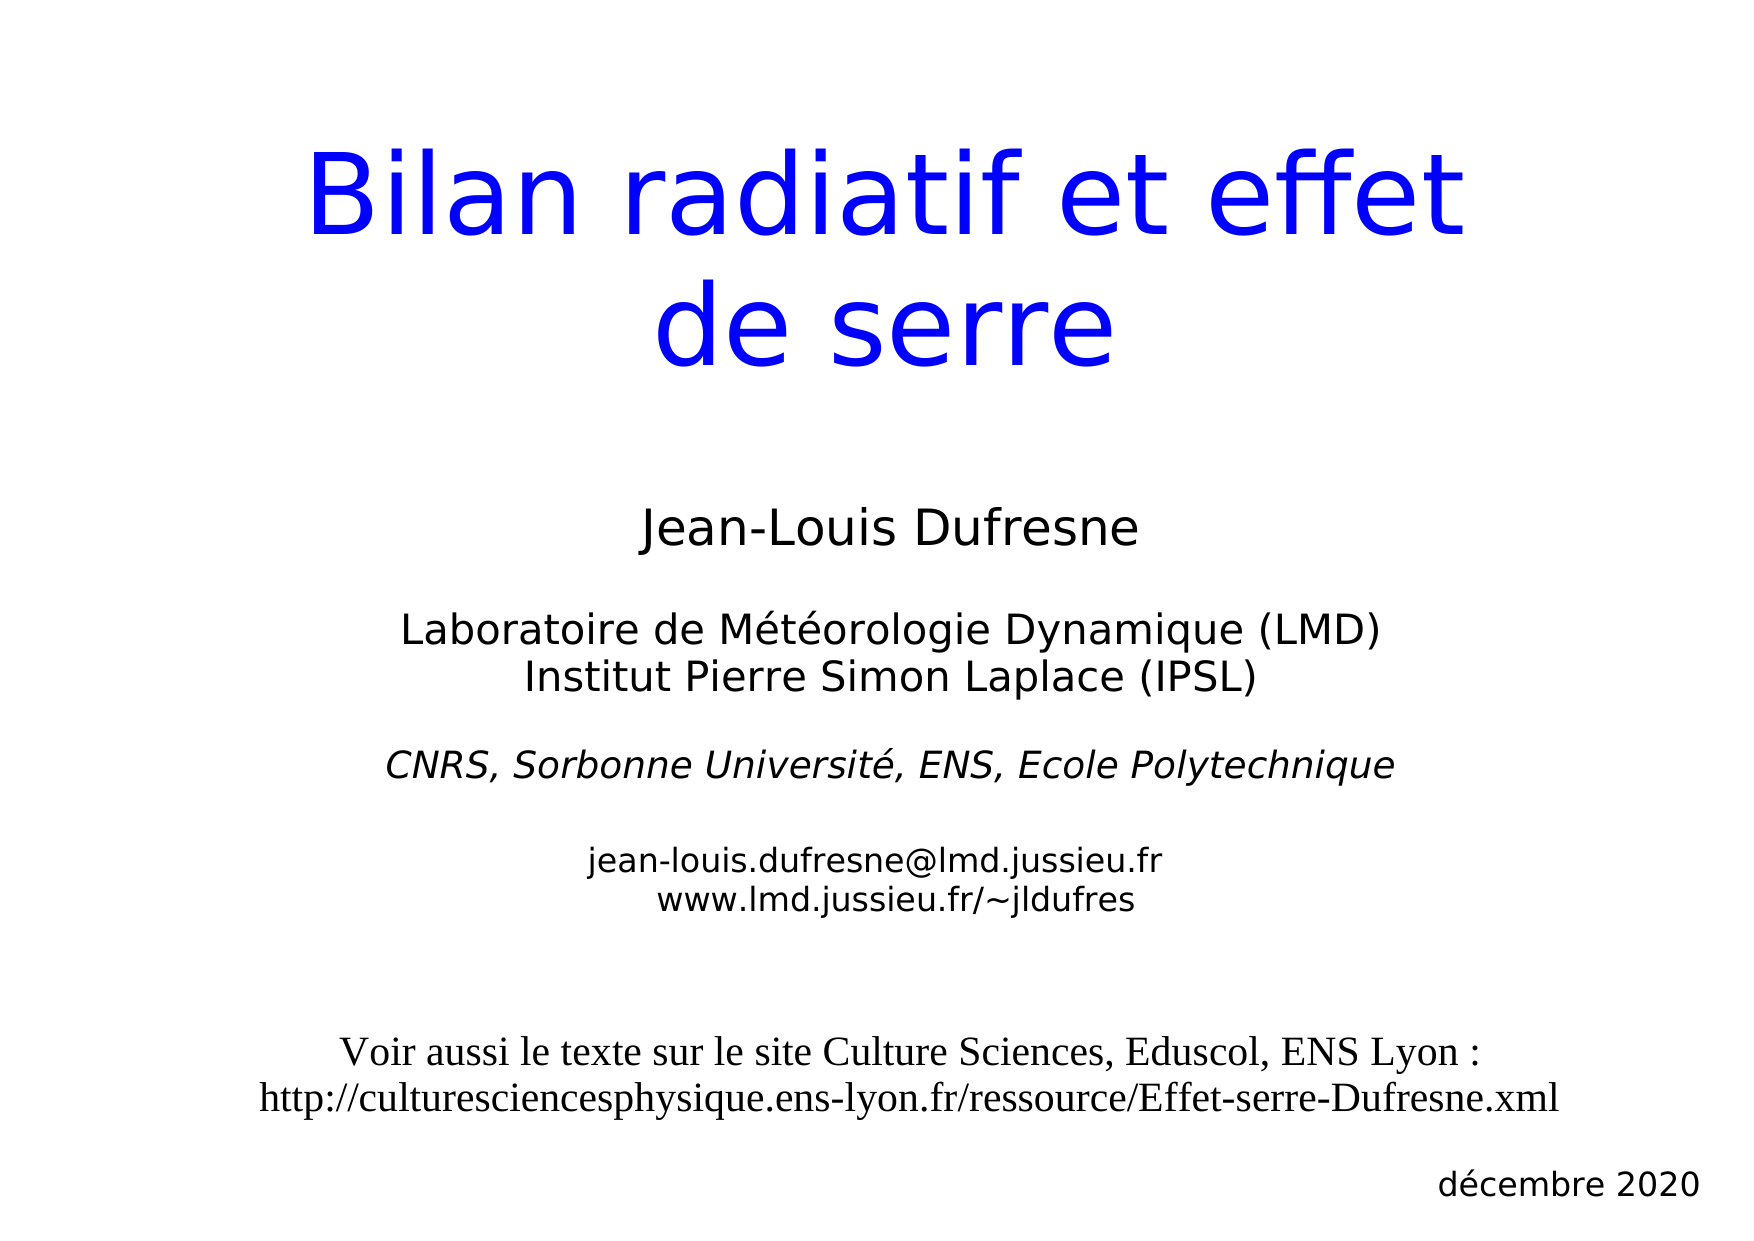

Bilan radiatif et effet de serre
Jean-Louis Dufresne
Laboratoire de Météorologie Dynamique (LMD)‏
Institut Pierre Simon Laplace (IPSL)
CNRS, Sorbonne Université, ENS, Ecole Polytechnique
jean-louis.dufresne@lmd.jussieu.fr
 www.lmd.jussieu.fr/~jldufres
Voir aussi le texte sur le site Culture Sciences, Eduscol, ENS Lyon :
http://culturesciencesphysique.ens-lyon.fr/ressource/Effet-serre-Dufresne.xml
décembre 2020